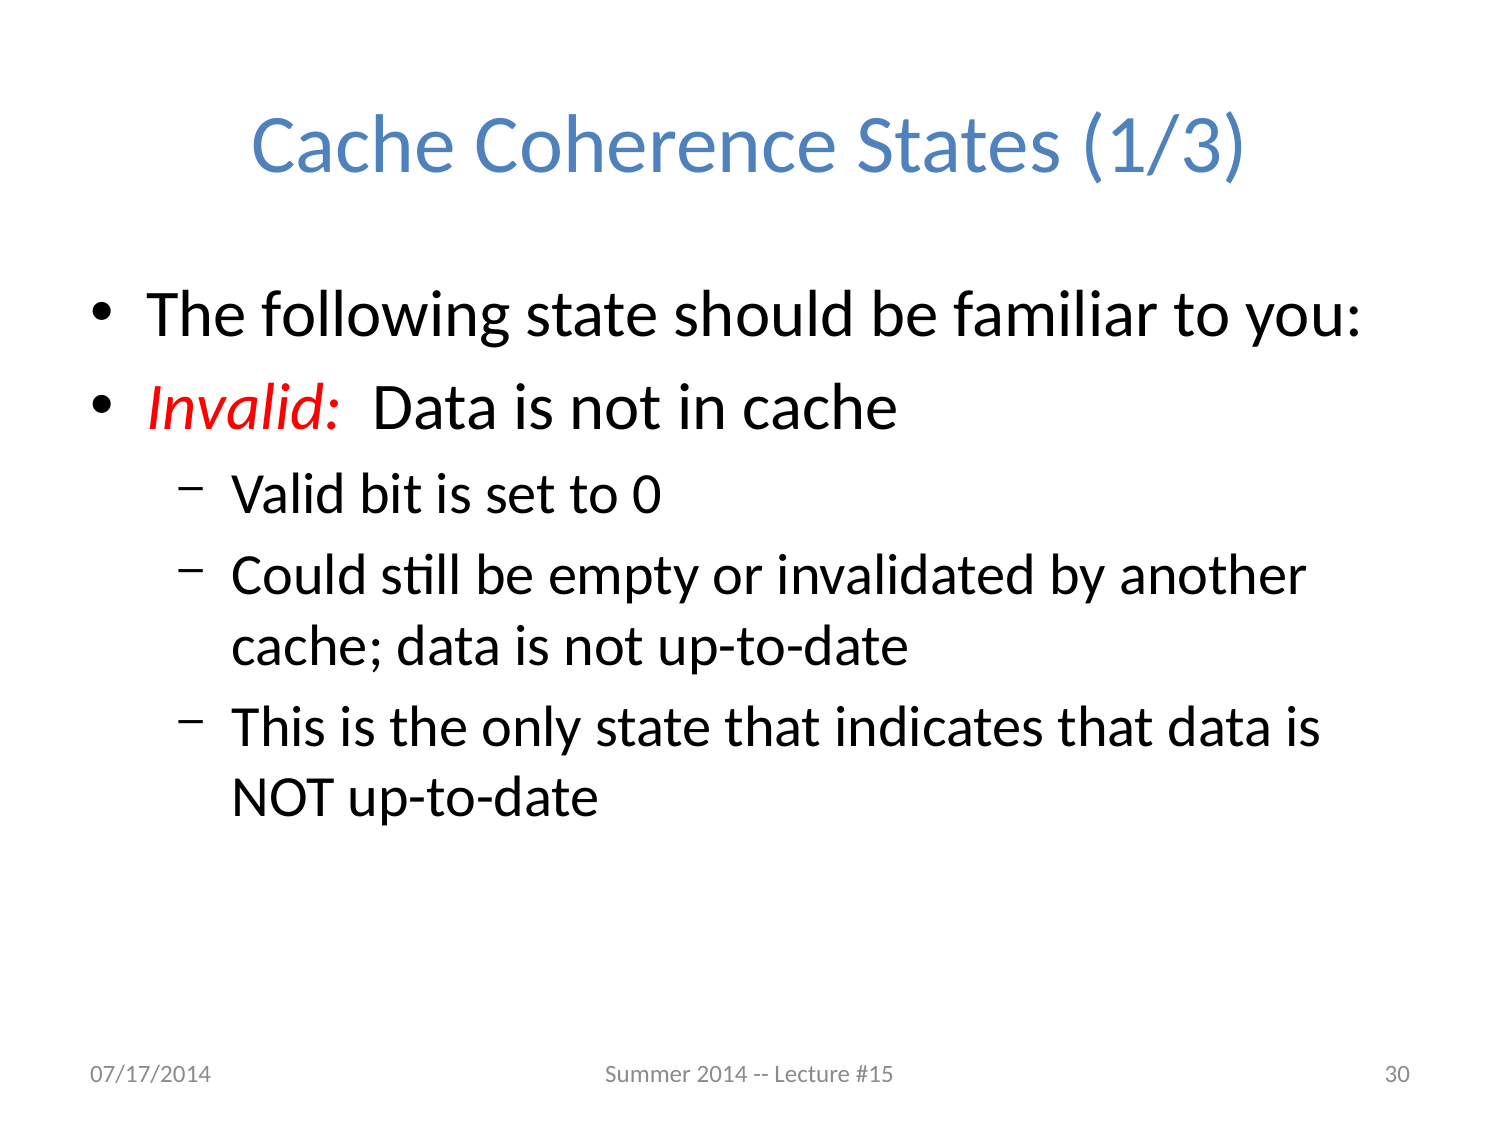

# Cache Coherence States (1/3)
The following state should be familiar to you:
Invalid: Data is not in cache
Valid bit is set to 0
Could still be empty or invalidated by another cache; data is not up-to-date
This is the only state that indicates that data is NOT up-to-date
07/17/2014
Summer 2014 -- Lecture #15